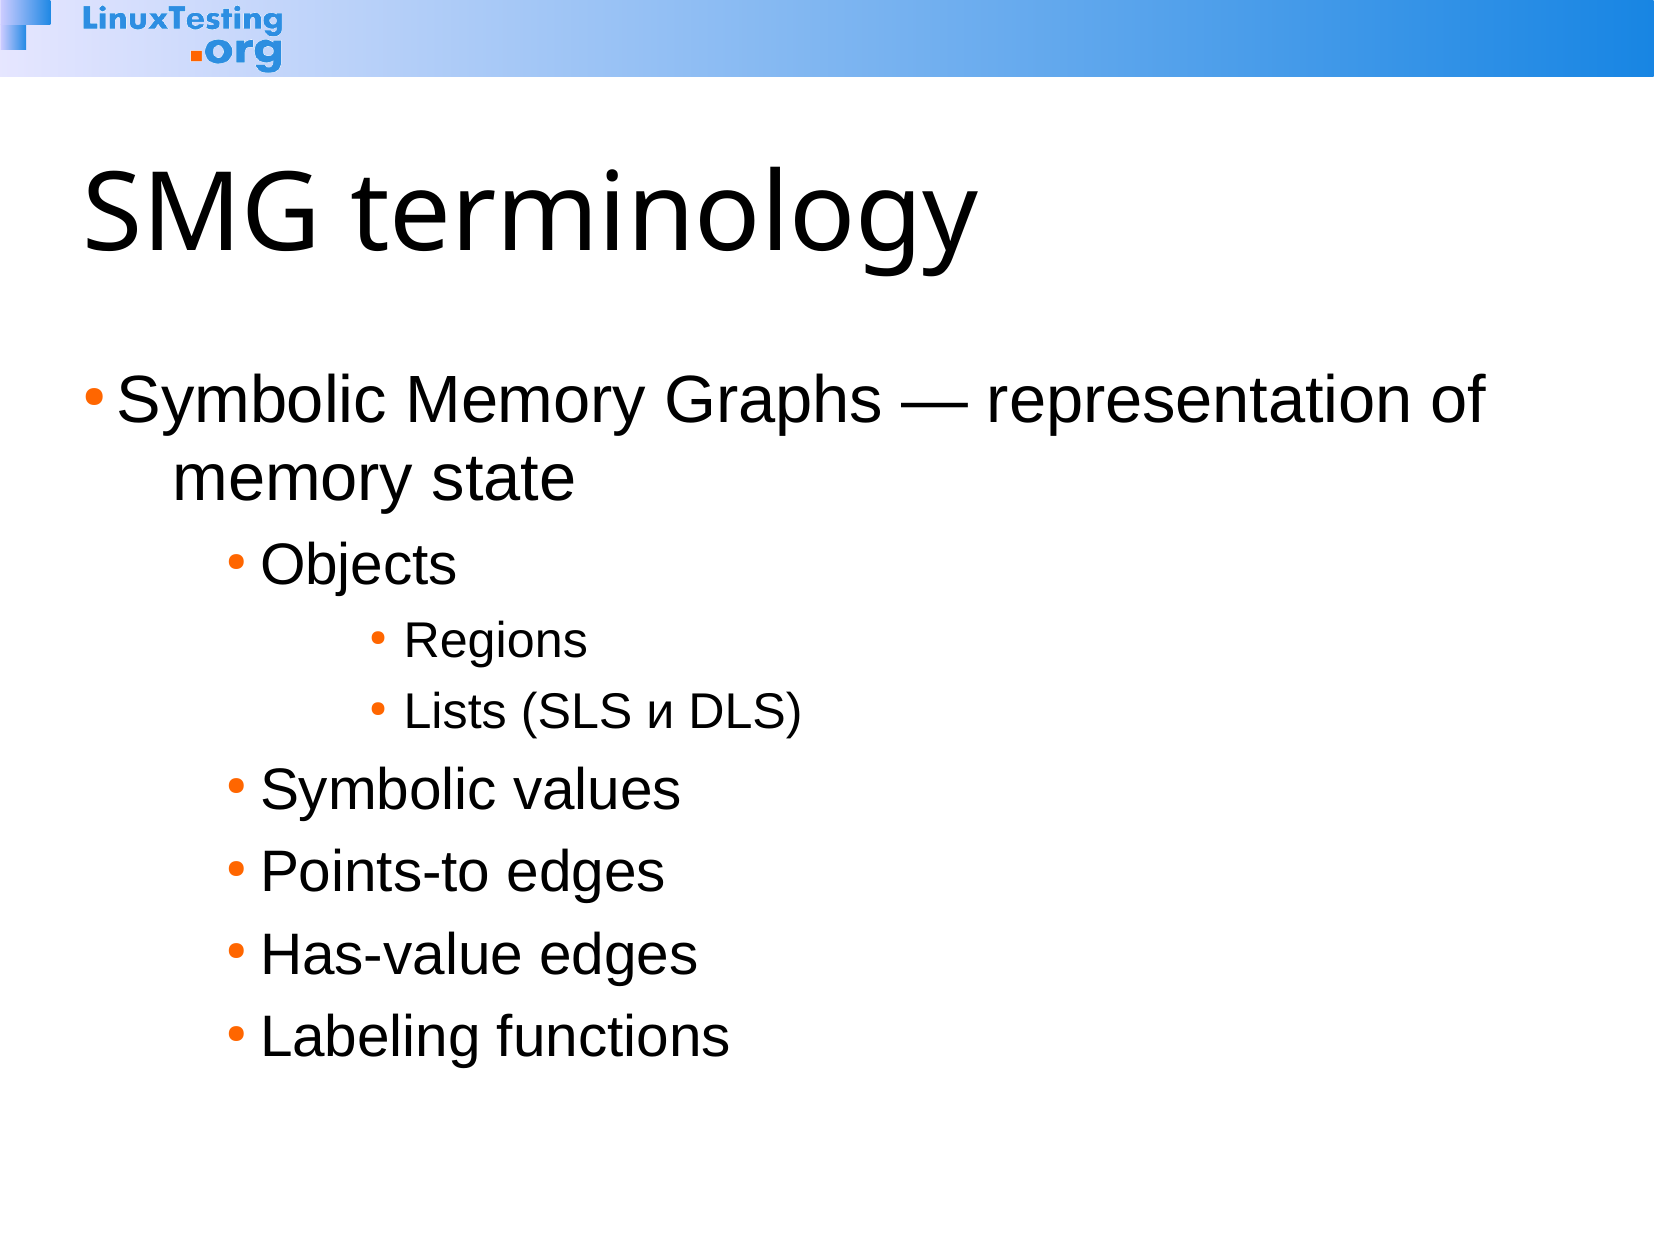

# SMG terminology
Symbolic Memory Graphs — representation of memory state
Objects
Regions
Lists (SLS и DLS)
Symbolic values
Points-to edges
Has-value edges
Labeling functions